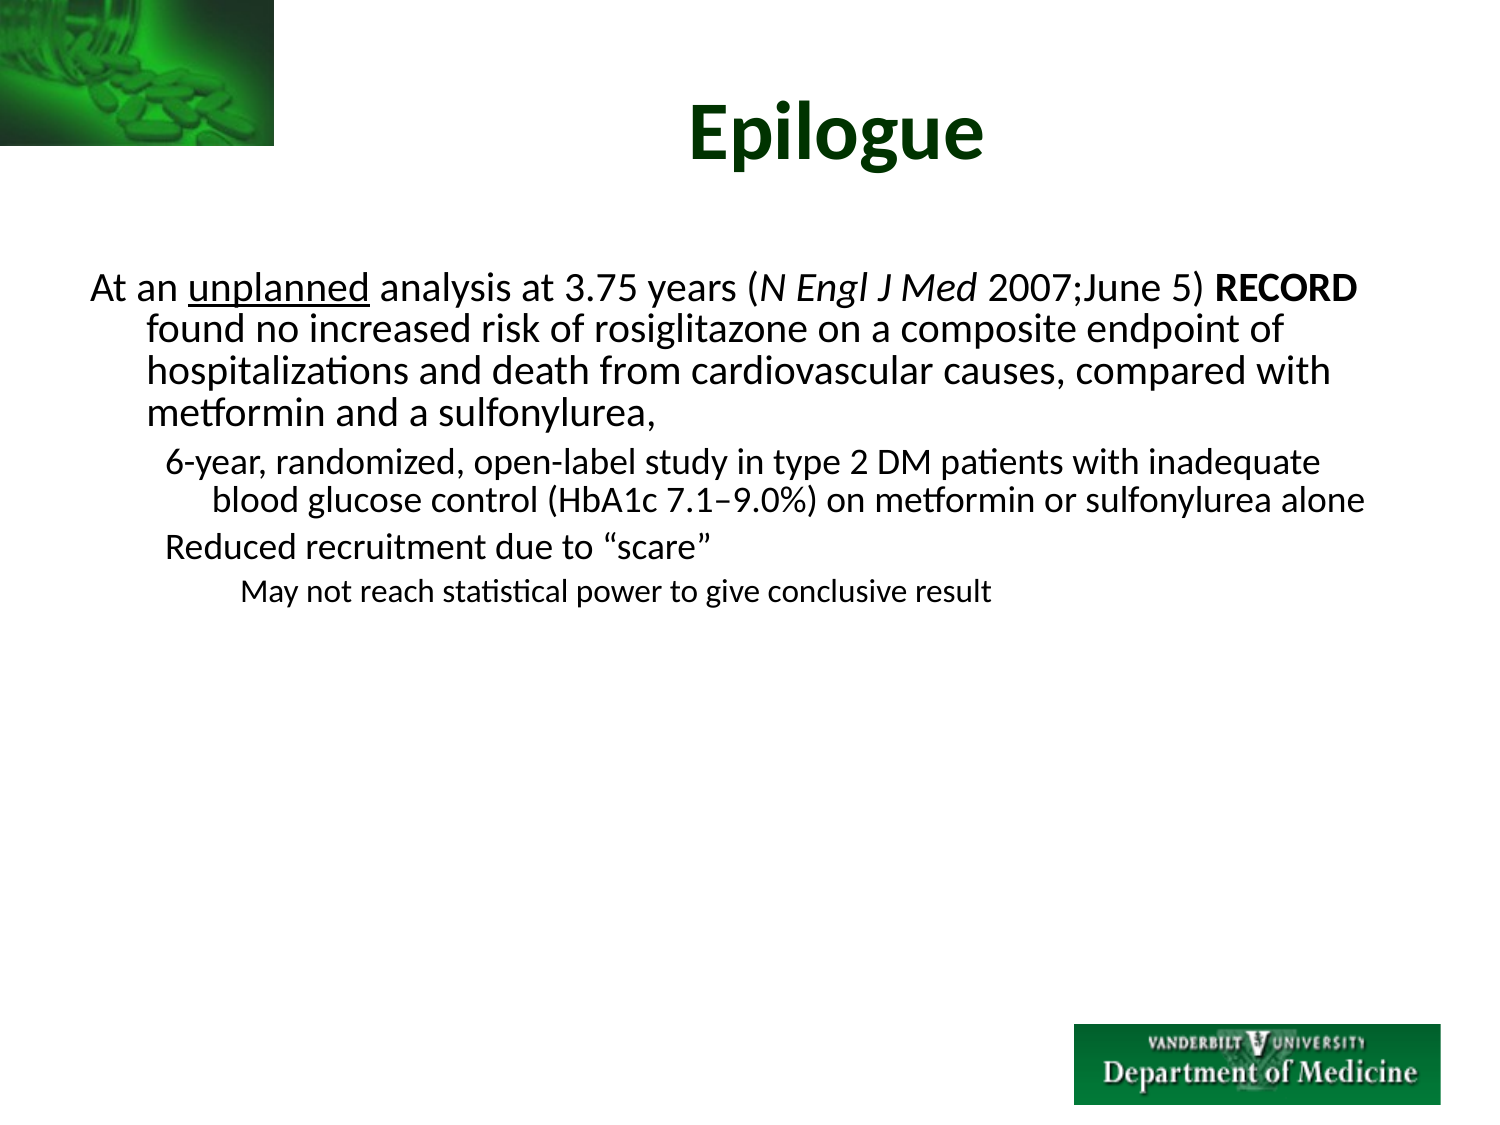

Epilogue
# At an unplanned analysis at 3.75 years (N Engl J Med 2007;June 5) RECORD found no increased risk of rosiglitazone on a composite endpoint of hospitalizations and death from cardiovascular causes, compared with metformin and a sulfonylurea,
6-year, randomized, open-label study in type 2 DM patients with inadequate blood glucose control (HbA1c 7.1–9.0%) on metformin or sulfonylurea alone
Reduced recruitment due to “scare”
May not reach statistical power to give conclusive result